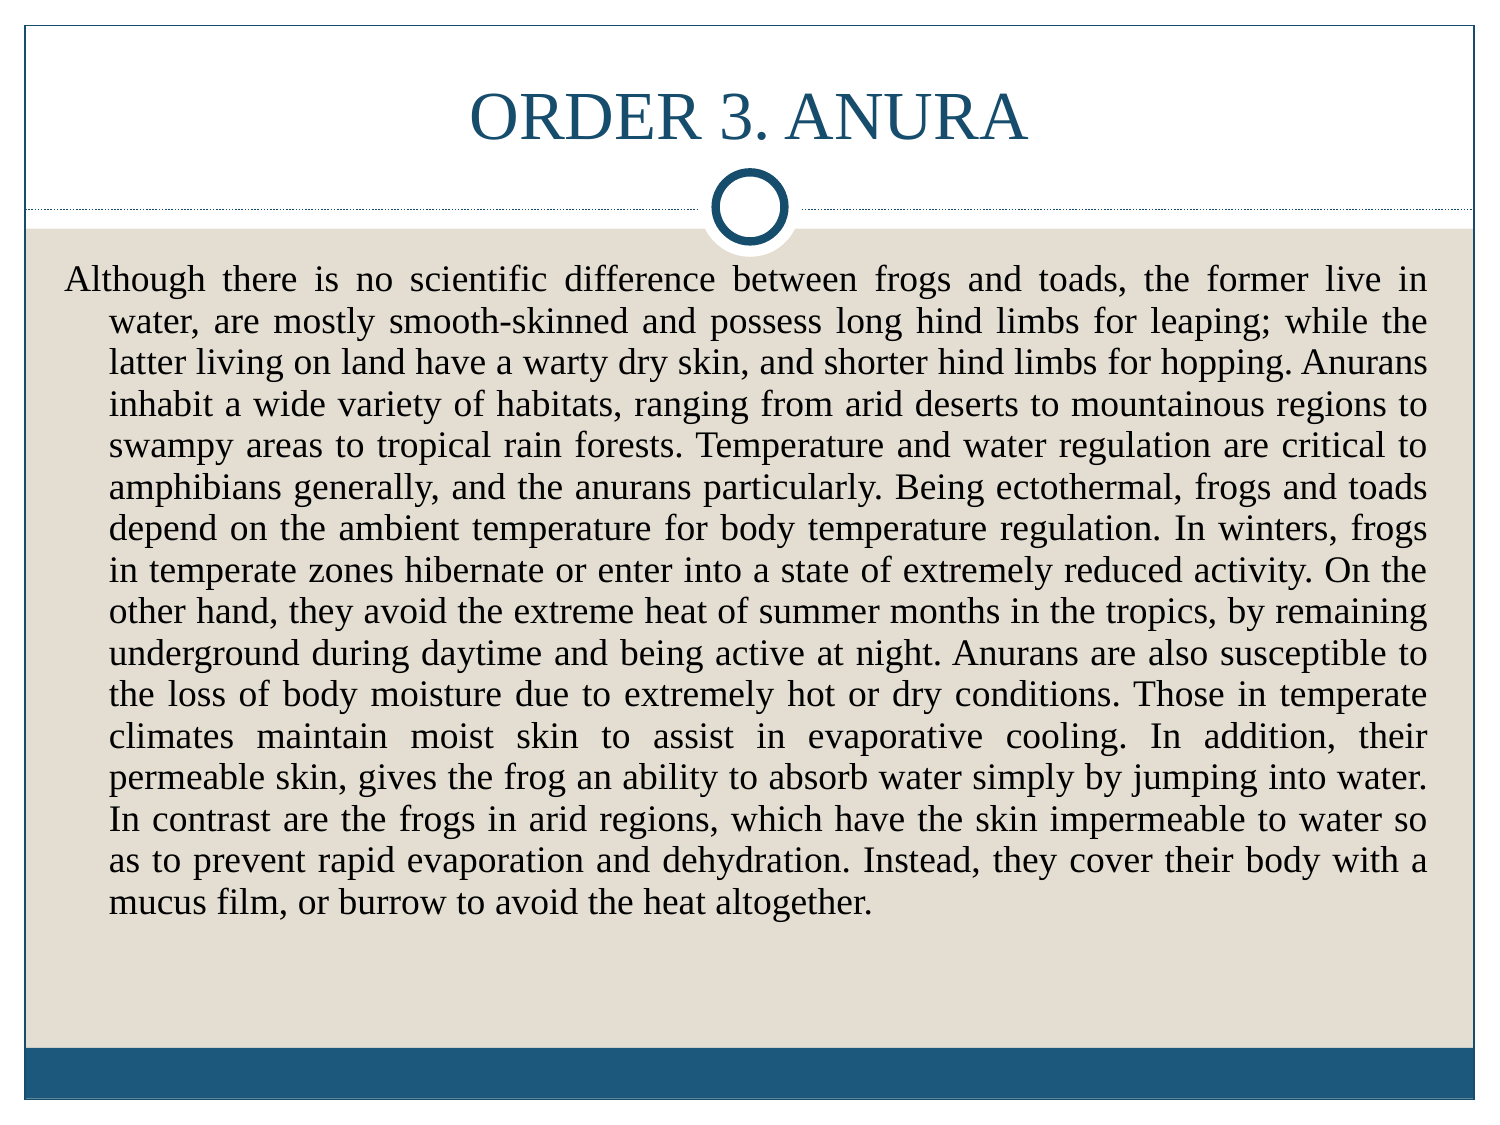

# ORDER 3. ANURA
Although there is no scientific difference between frogs and toads, the former live in water, are mostly smooth-skinned and possess long hind limbs for leaping; while the latter living on land have a warty dry skin, and shorter hind limbs for hopping. Anurans inhabit a wide variety of habitats, ranging from arid deserts to mountainous regions to swampy areas to tropical rain forests. Temperature and water regulation are critical to amphibians generally, and the anurans particularly. Being ectothermal, frogs and toads depend on the ambient temperature for body temperature regulation. In winters, frogs in temperate zones hibernate or enter into a state of extremely reduced activity. On the other hand, they avoid the extreme heat of summer months in the tropics, by remaining underground during daytime and being active at night. Anurans are also susceptible to the loss of body moisture due to extremely hot or dry conditions. Those in temperate climates maintain moist skin to assist in evaporative cooling. In addition, their permeable skin, gives the frog an ability to absorb water simply by jumping into water. In contrast are the frogs in arid regions, which have the skin impermeable to water so as to prevent rapid evaporation and dehydration. Instead, they cover their body with a mucus film, or burrow to avoid the heat altogether.